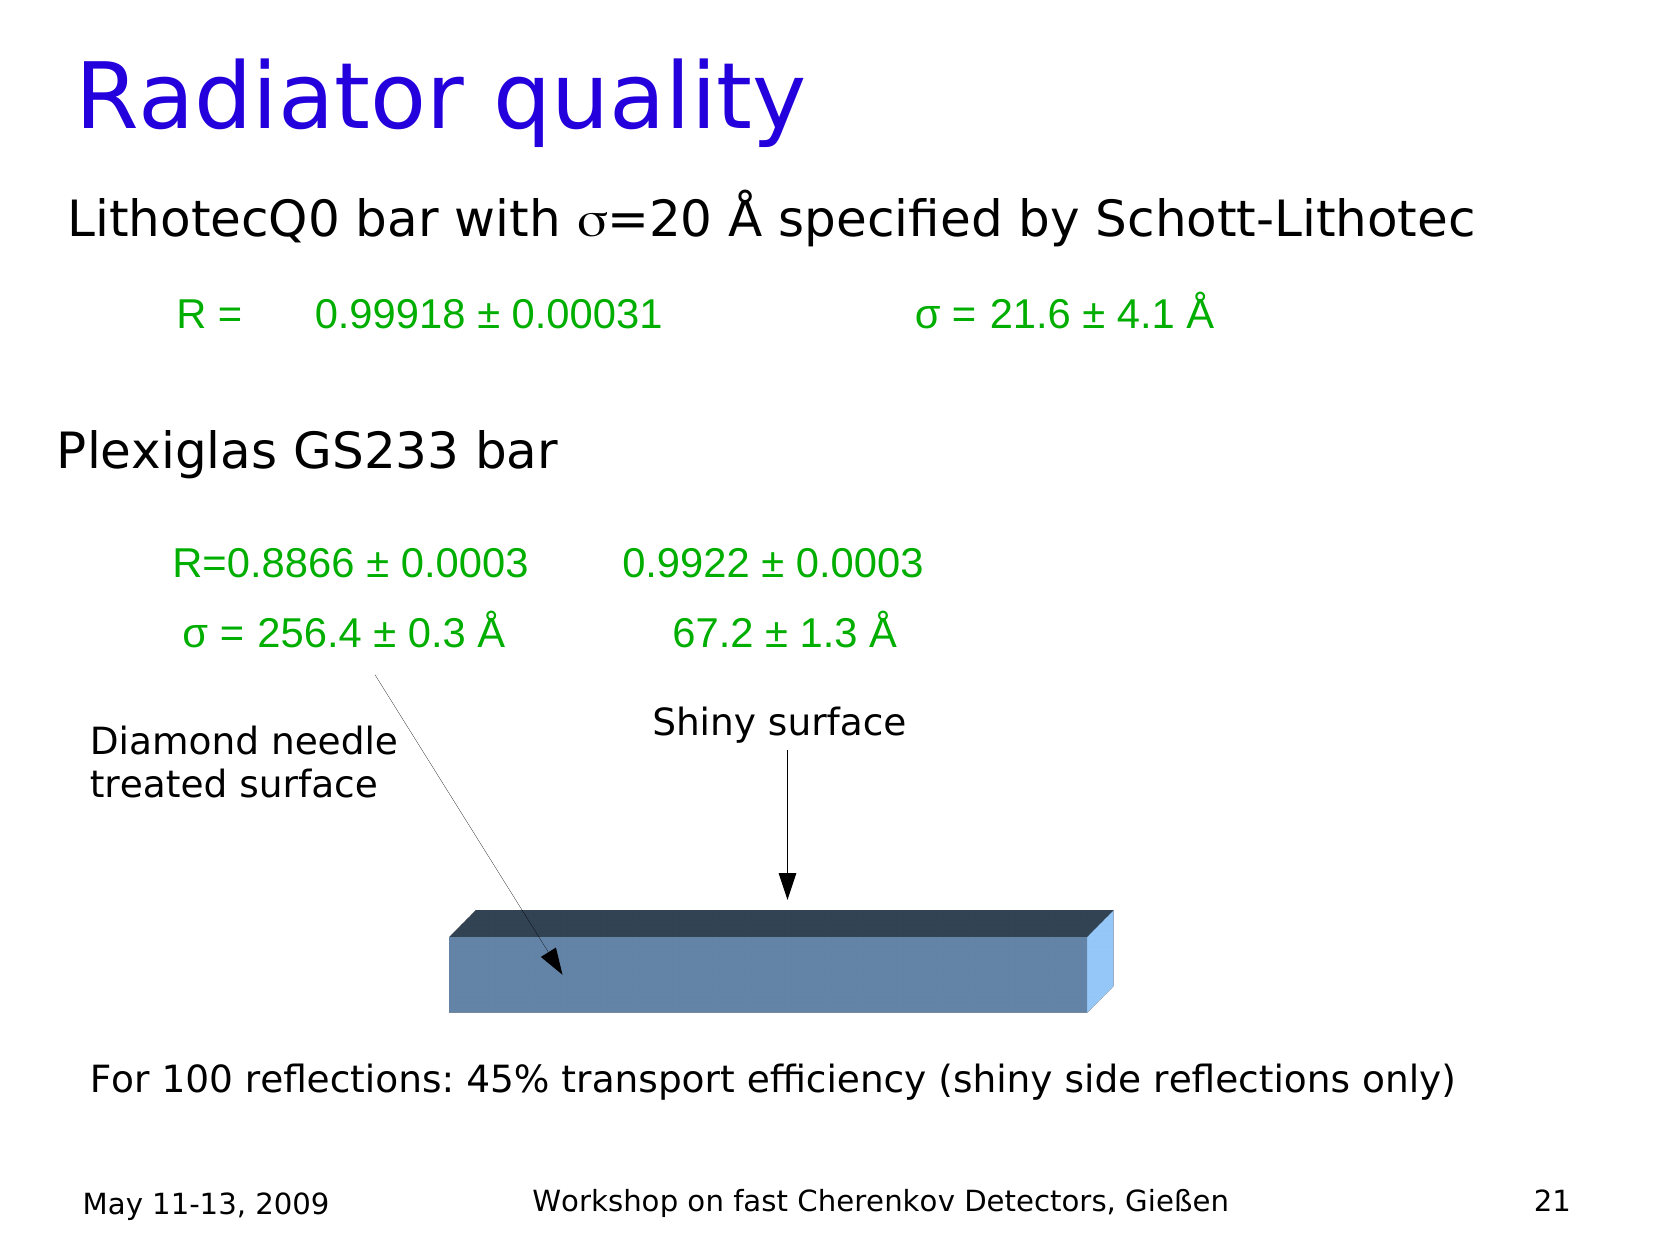

# Radiator quality
LithotecQ0 bar with s=20 Å specified by Schott-Lithotec
 R = 	0.99918 ± 0.00031				σ = 	21.6 ± 4.1 Å
Plexiglas GS233 bar
R=0.8866 ± 0.0003		0.9922 ± 0.0003
σ = 	256.4 ± 0.3 Å	 67.2 ± 1.3 Å
Shiny surface
Diamond needle
treated surface
For 100 reflections: 45% transport efficiency (shiny side reflections only)
Workshop on fast Cherenkov Detectors, Gießen
21
May 11-13, 2009